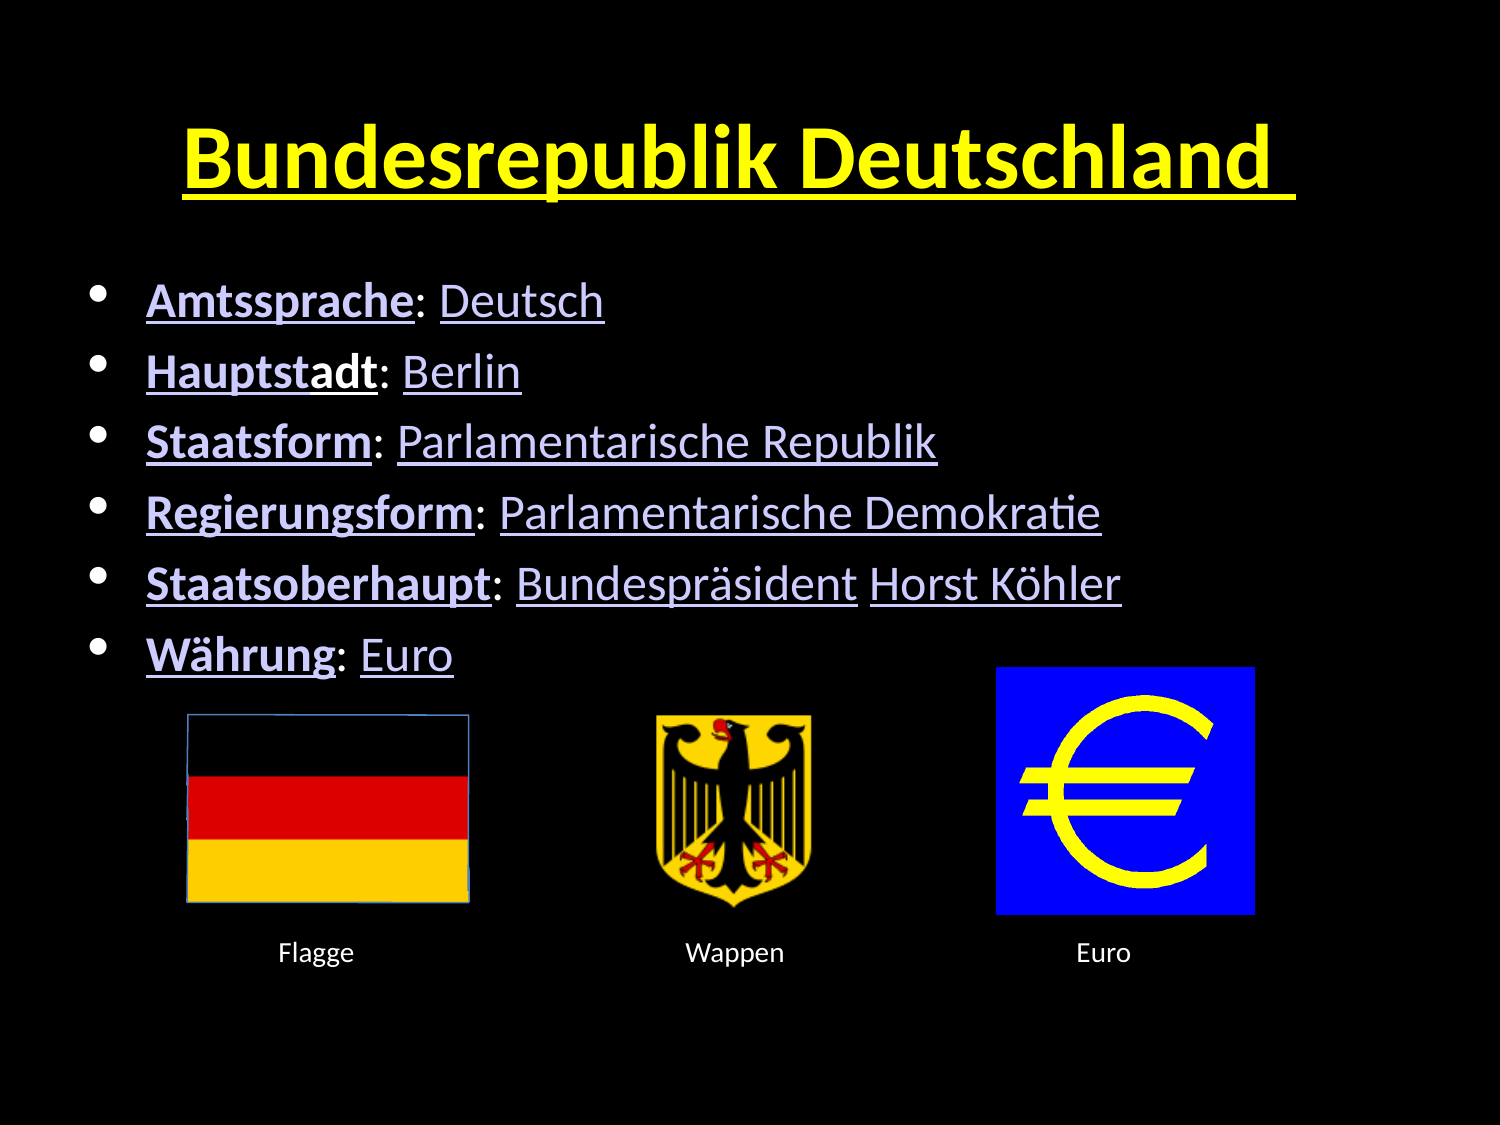

# Bundesrepublik Deutschland
Amtssprache: Deutsch
Hauptstadt: Berlin
Staatsform: Parlamentarische Republik
Regierungsform: Parlamentarische Demokratie
Staatsoberhaupt: Bundespräsident Horst Köhler
Währung: Euro
 Flagge Wappen Euro